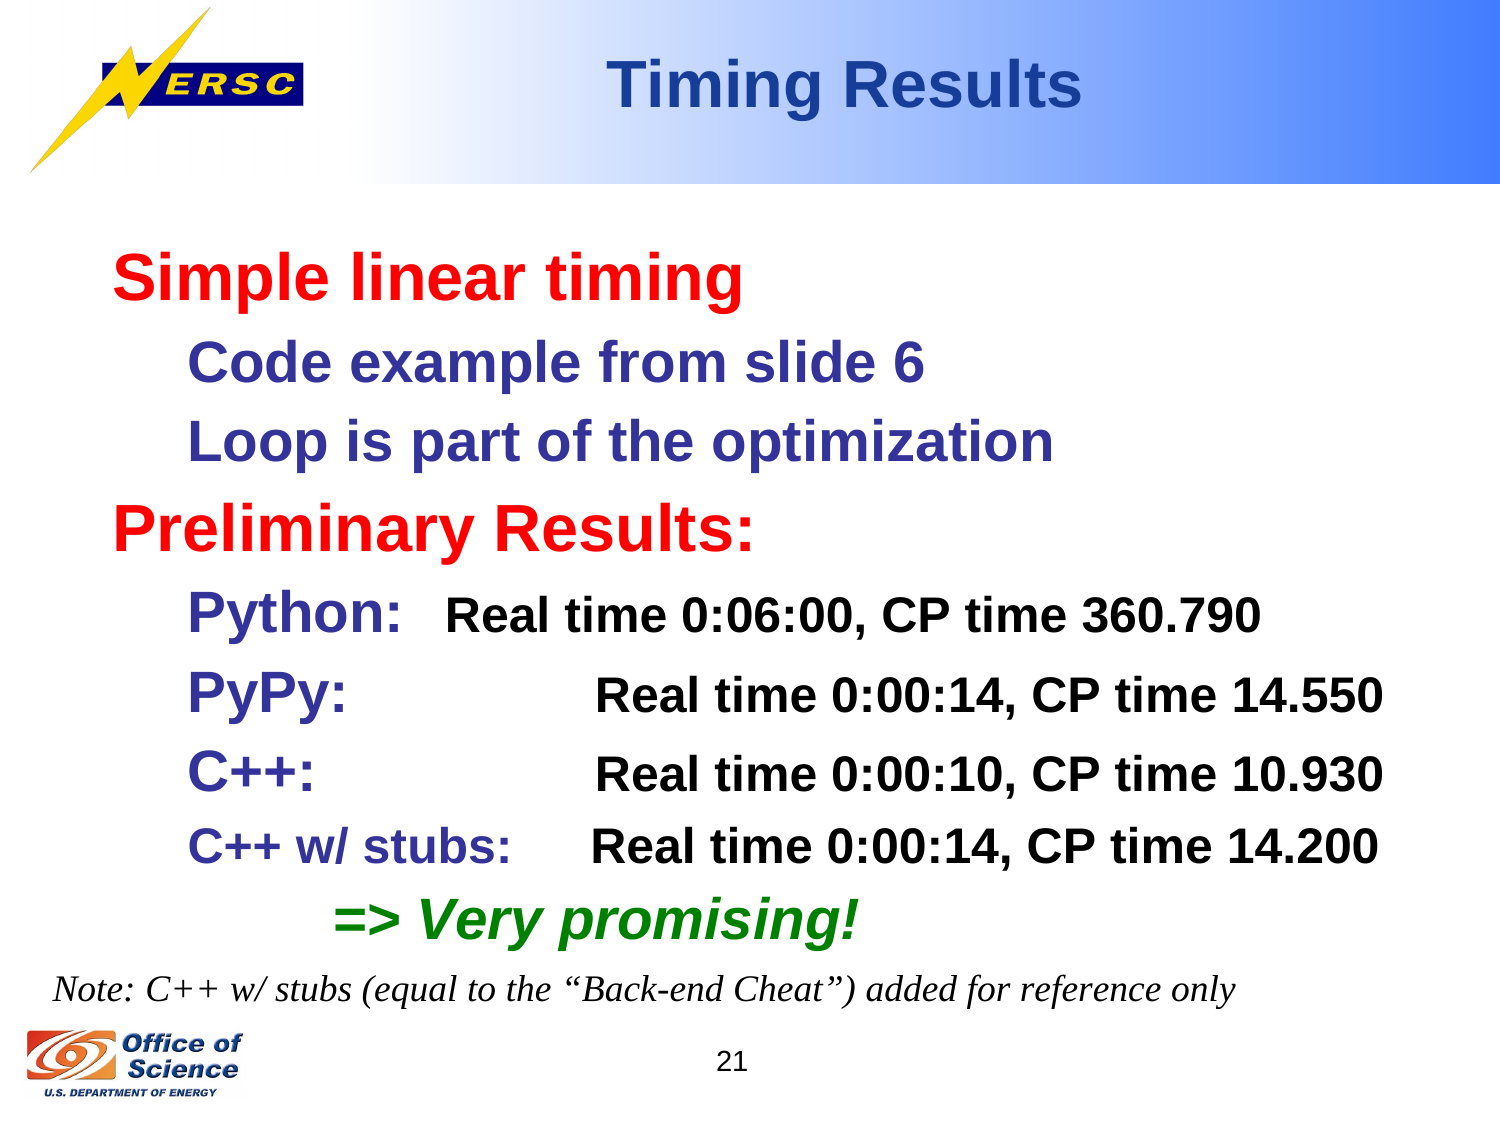

# Timing Results
Simple linear timing
Code example from slide 6
Loop is part of the optimization
Preliminary Results:
Python:	 Real time 0:06:00, CP time 360.790
PyPy:		 Real time 0:00:14, CP time 14.550
C++:		 Real time 0:00:10, CP time 10.930
C++ w/ stubs:	 Real time 0:00:14, CP time 14.200
 => Very promising!
Note: C++ w/ stubs (equal to the “Back-end Cheat”) added for reference only